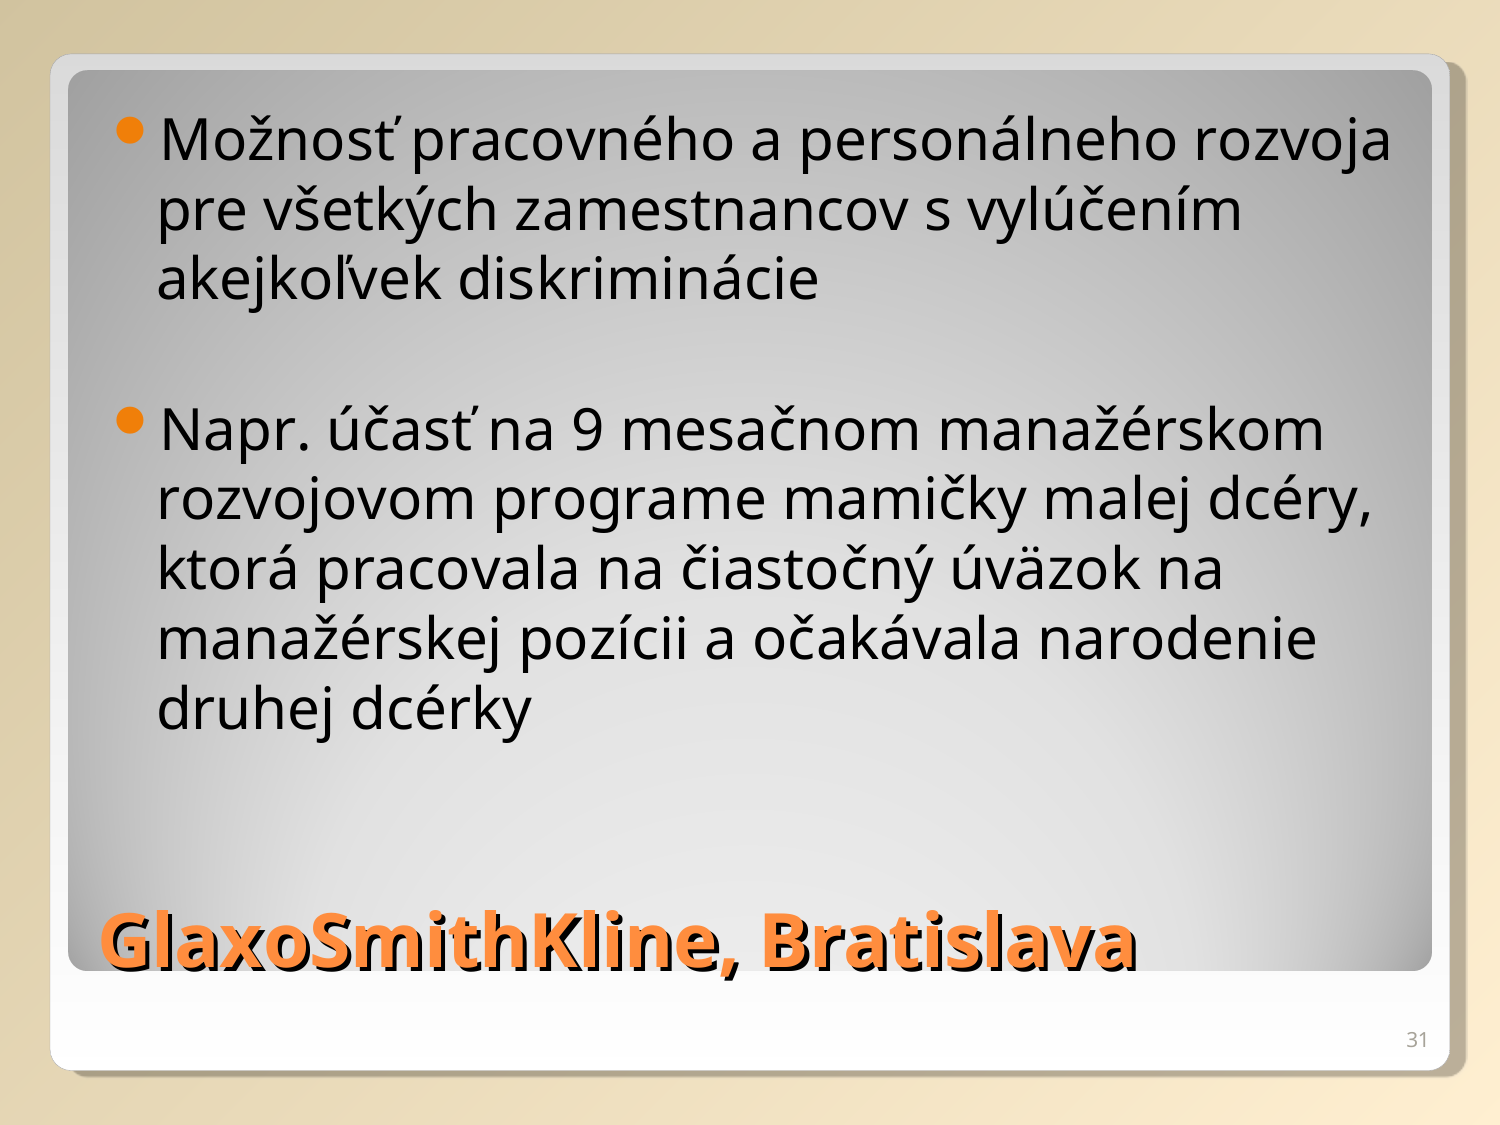

Možnosť pracovného a personálneho rozvoja pre všetkých zamestnancov s vylúčením akejkoľvek diskriminácie
Napr. účasť na 9 mesačnom manažérskom rozvojovom programe mamičky malej dcéry, ktorá pracovala na čiastočný úväzok na manažérskej pozícii a očakávala narodenie druhej dcérky
# GlaxoSmithKline, Bratislava